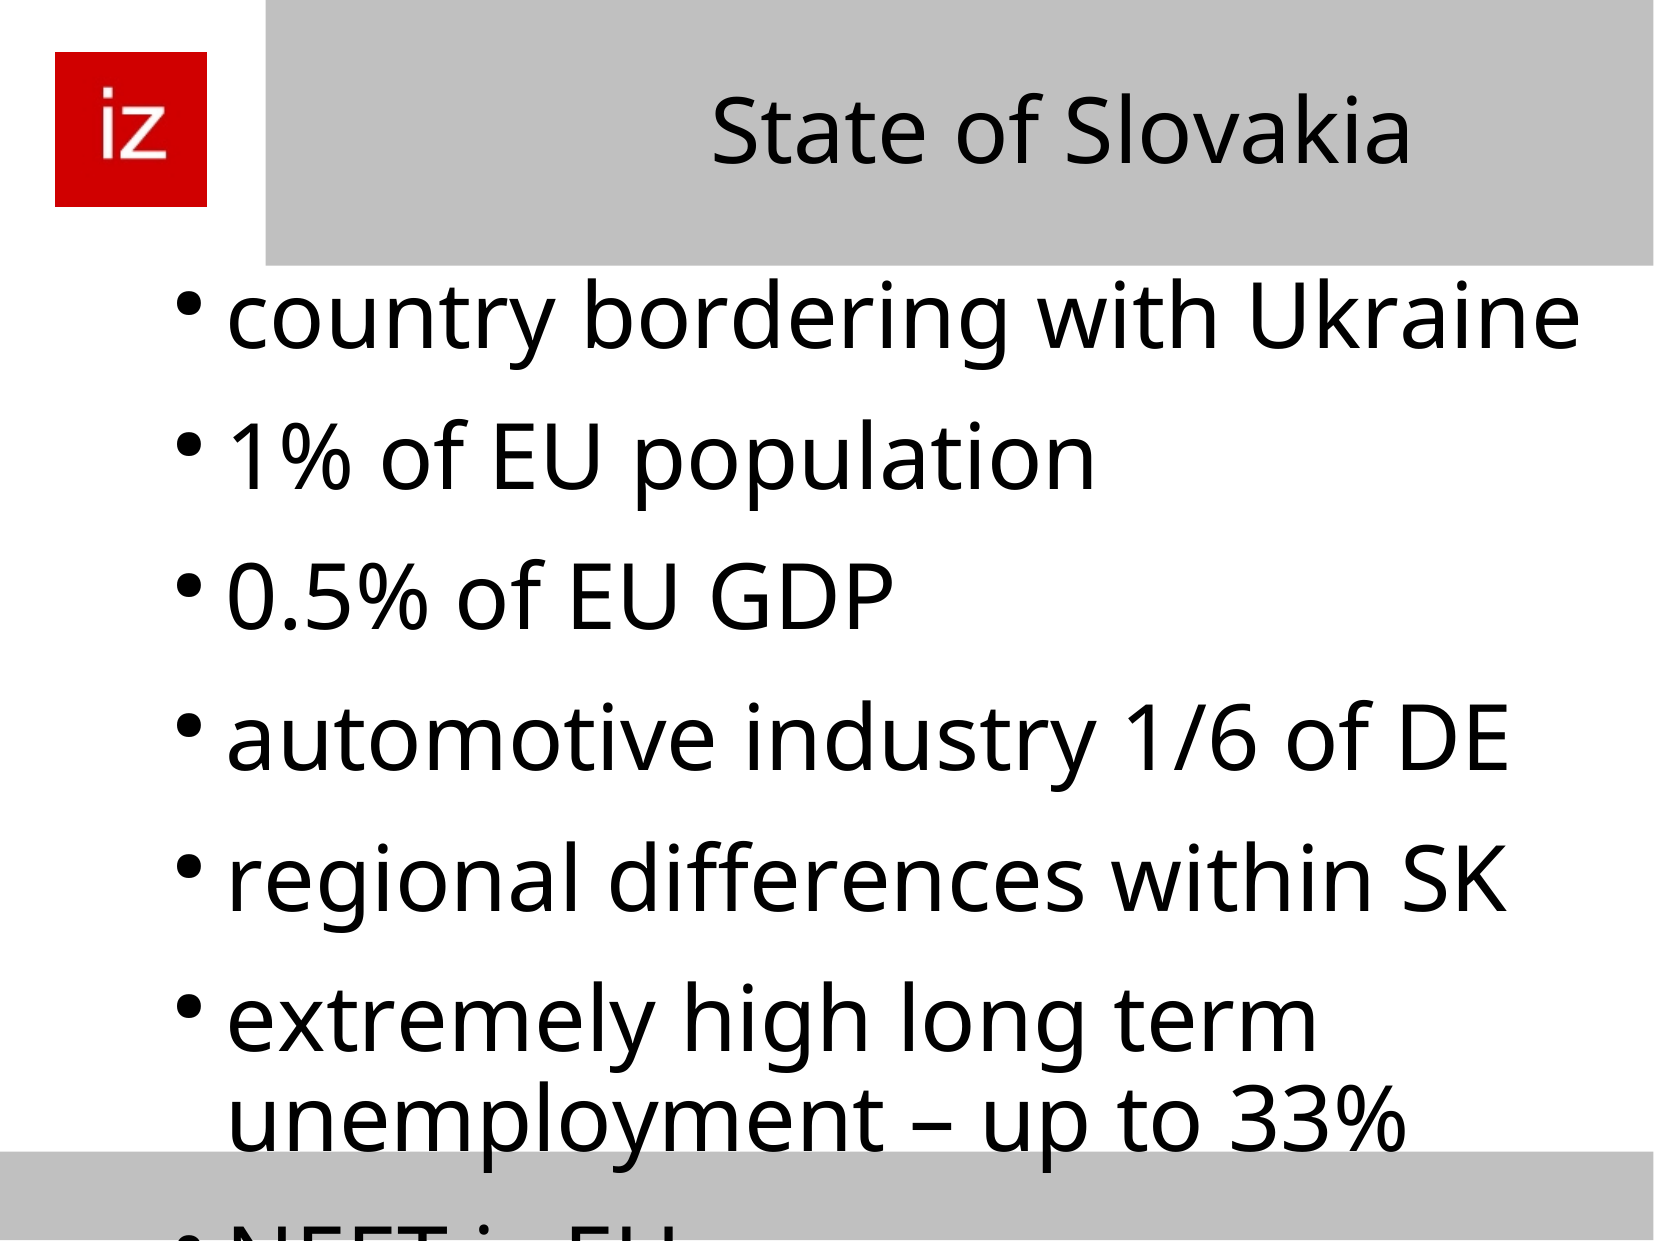

# State of Slovakia
country bordering with Ukraine
1% of EU population
0.5% of EU GDP
automotive industry 1/6 of DE
regional differences within SK
extremely high long term unemployment – up to 33%
NEET is EU average